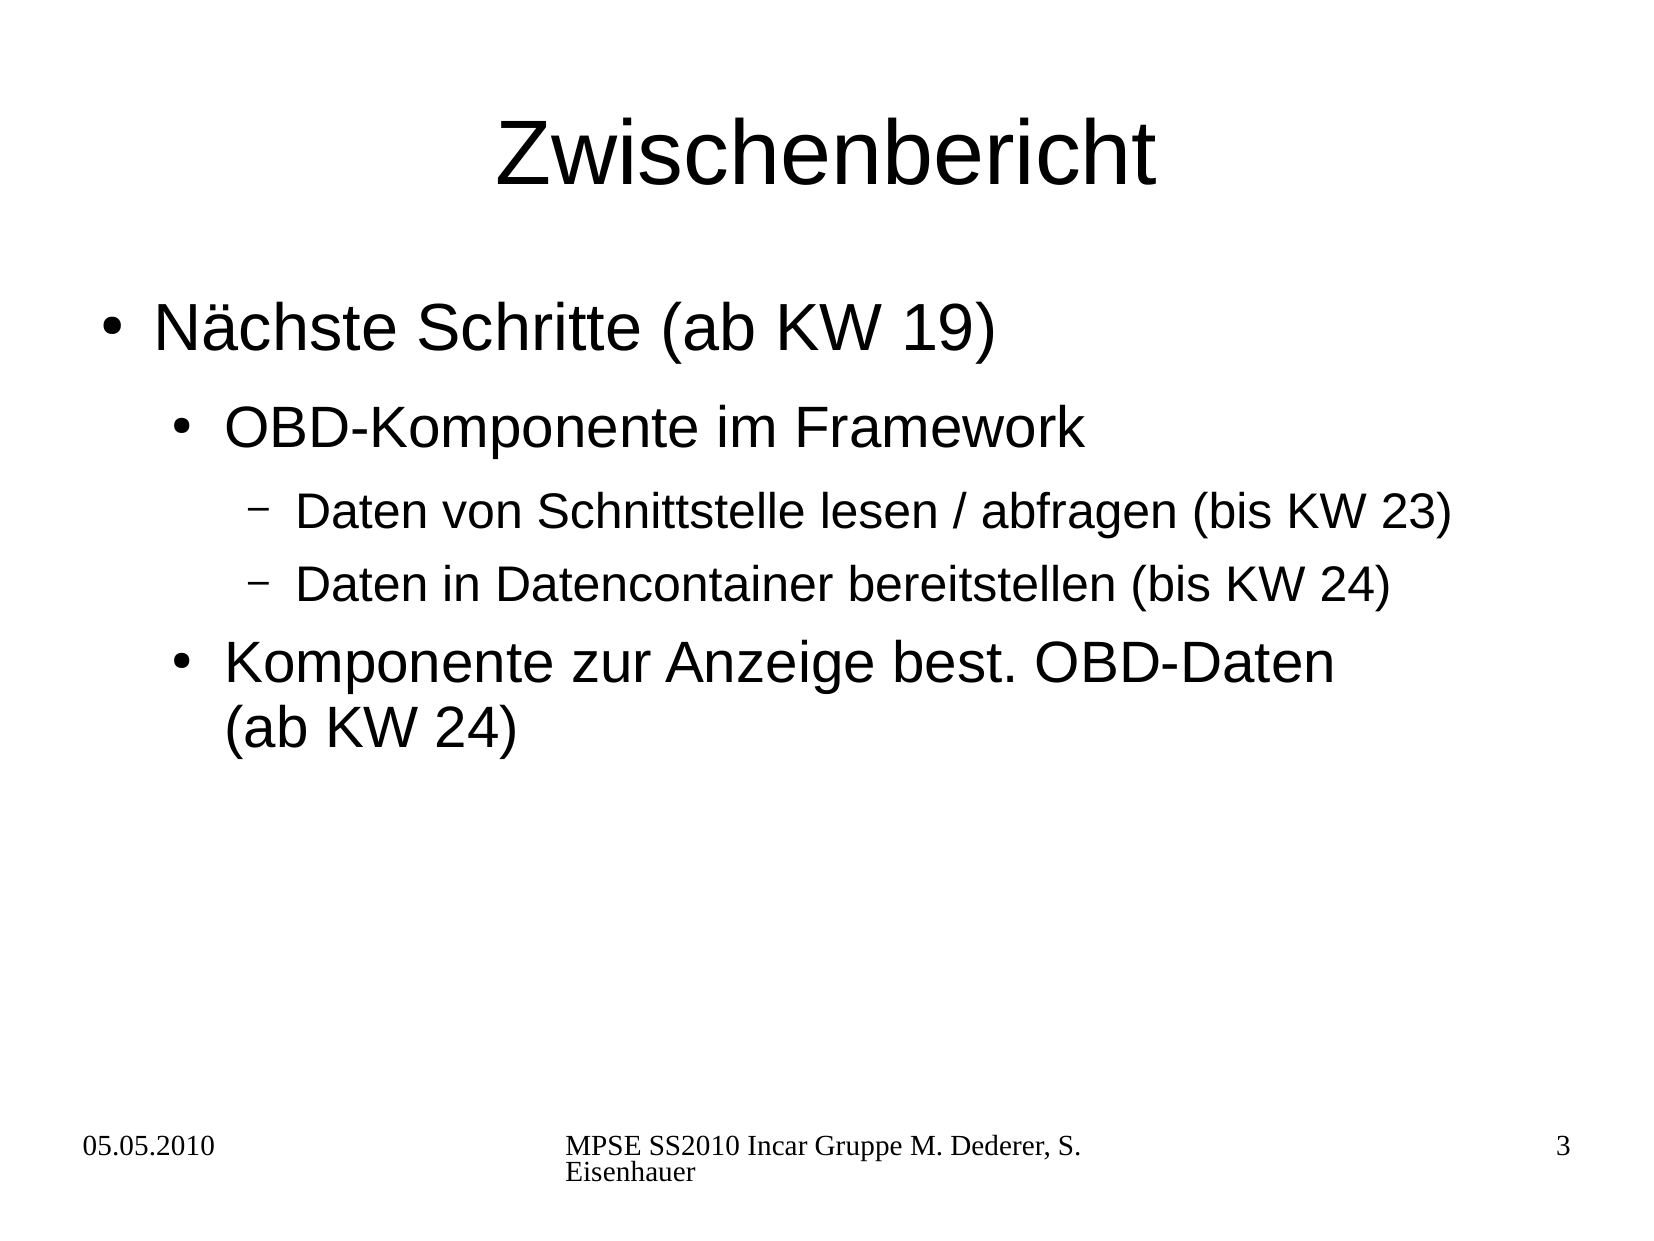

# Zwischenbericht
Nächste Schritte (ab KW 19)
OBD-Komponente im Framework
Daten von Schnittstelle lesen / abfragen (bis KW 23)
Daten in Datencontainer bereitstellen (bis KW 24)
Komponente zur Anzeige best. OBD-Daten
(ab KW 24)
05.05.2010
MPSE SS2010 Incar Gruppe M. Dederer, S. Eisenhauer
3